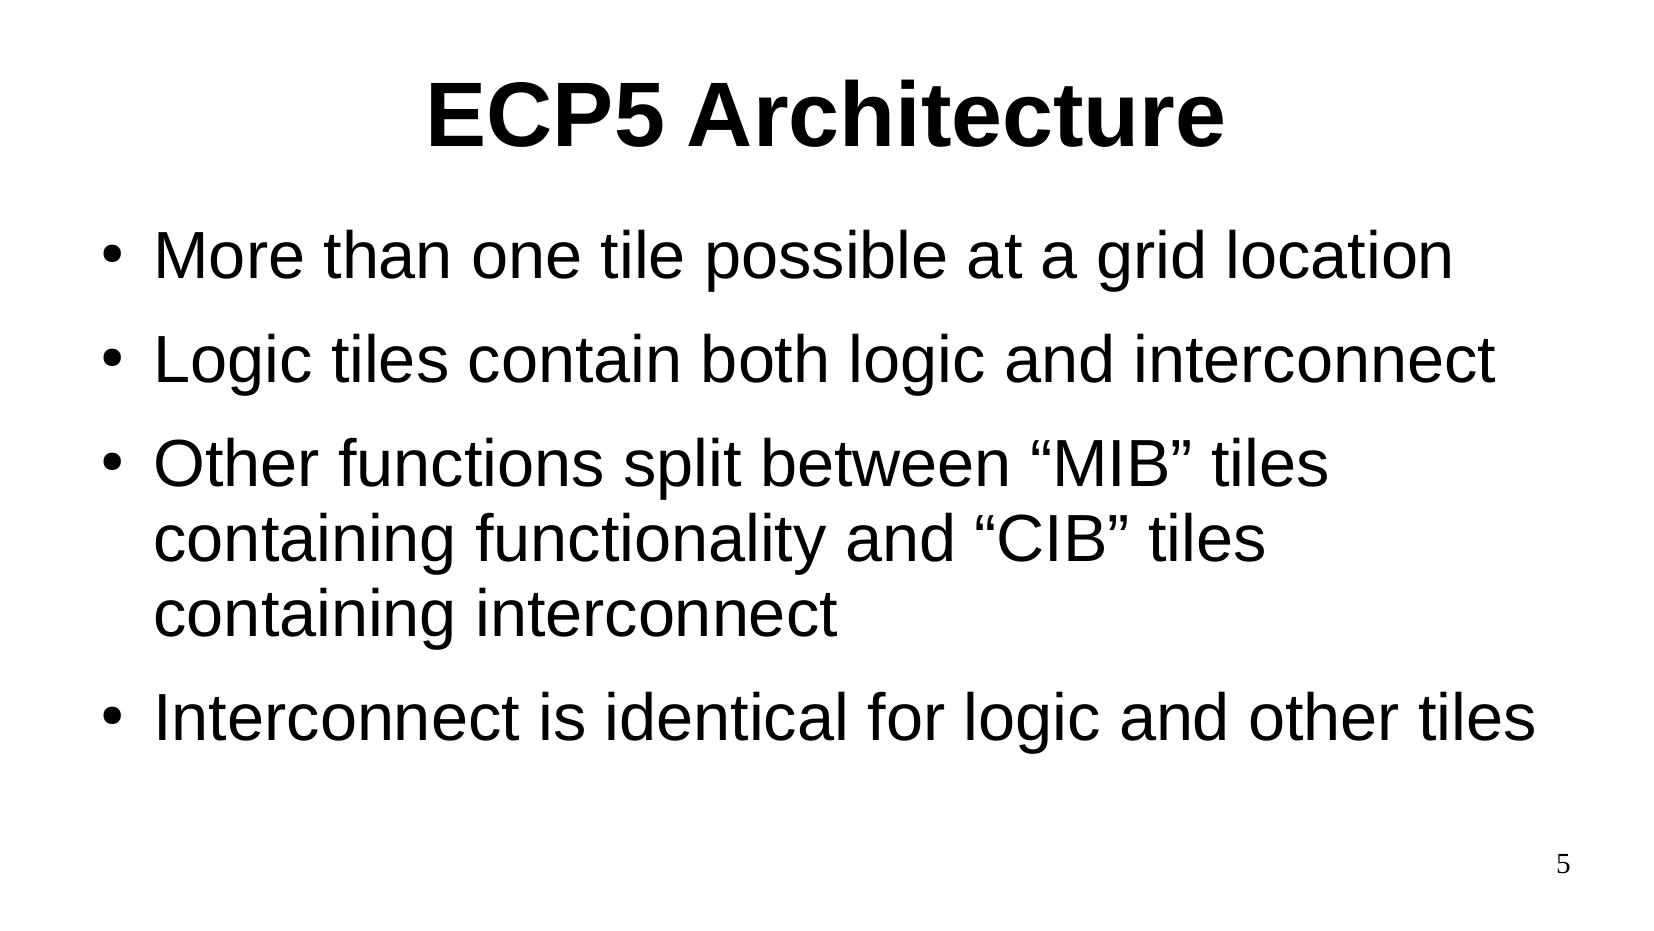

# ECP5 Architecture
More than one tile possible at a grid location
Logic tiles contain both logic and interconnect
Other functions split between “MIB” tiles containing functionality and “CIB” tiles containing interconnect
Interconnect is identical for logic and other tiles